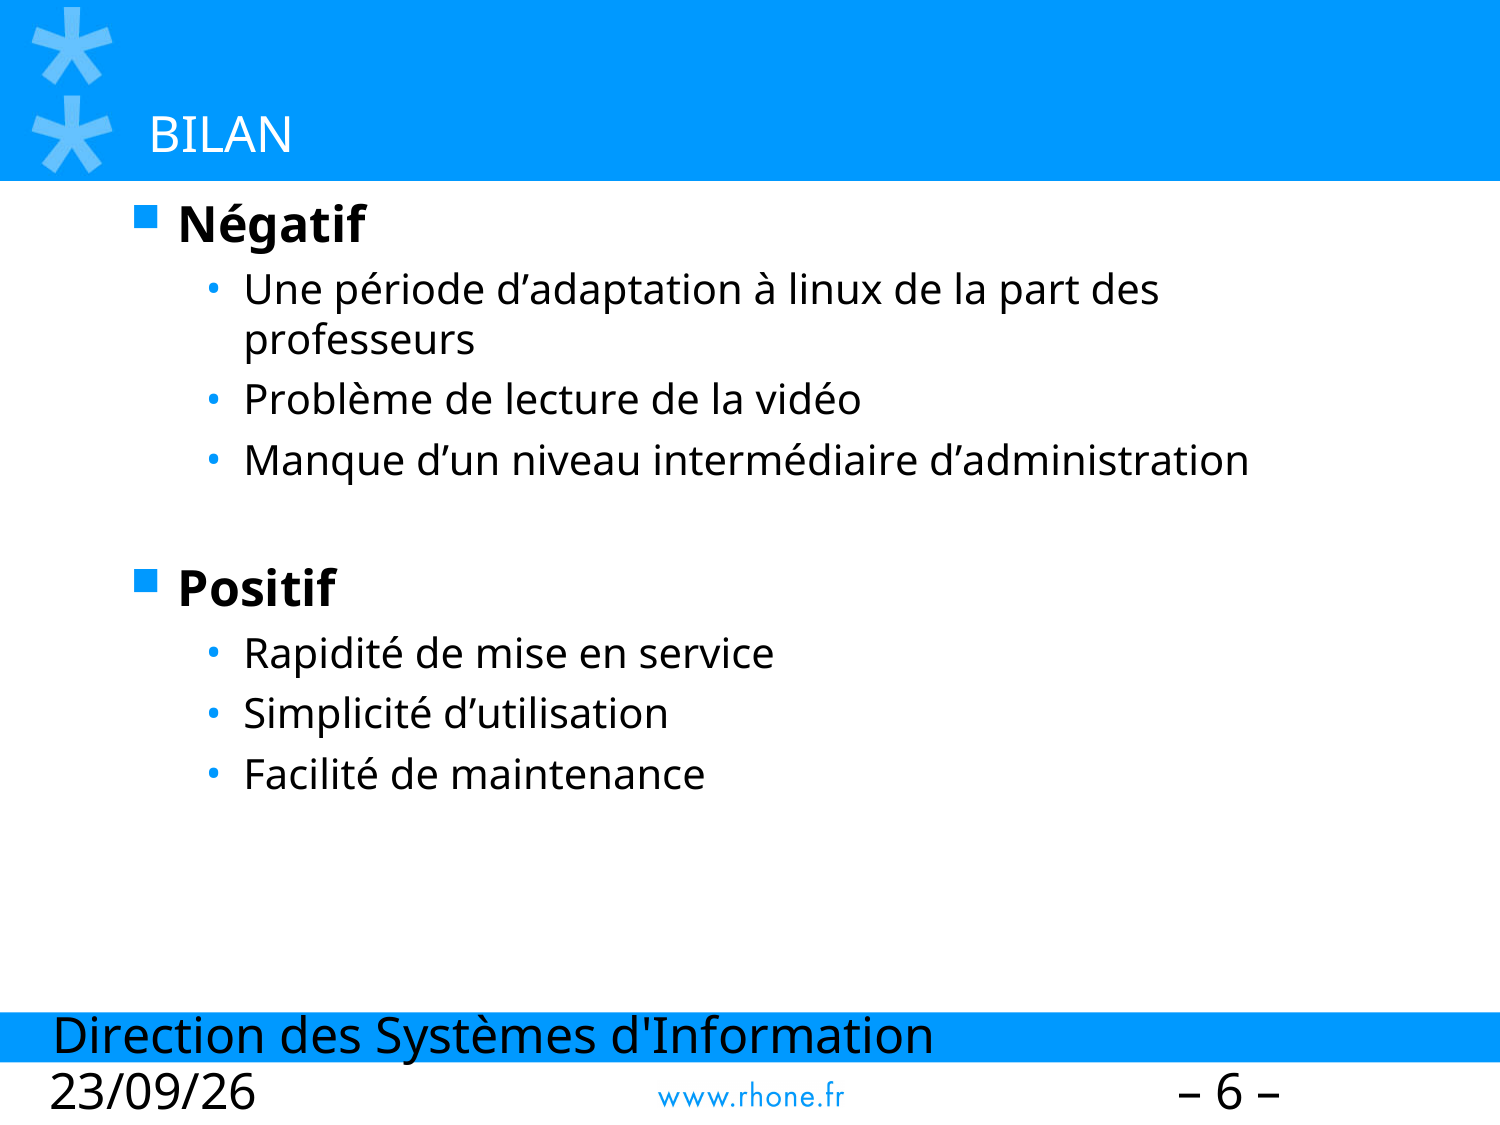

# BILAN
Négatif
Une période d’adaptation à linux de la part des professeurs
Problème de lecture de la vidéo
Manque d’un niveau intermédiaire d’administration
Positif
Rapidité de mise en service
Simplicité d’utilisation
Facilité de maintenance
Direction des Systèmes d'Information
6